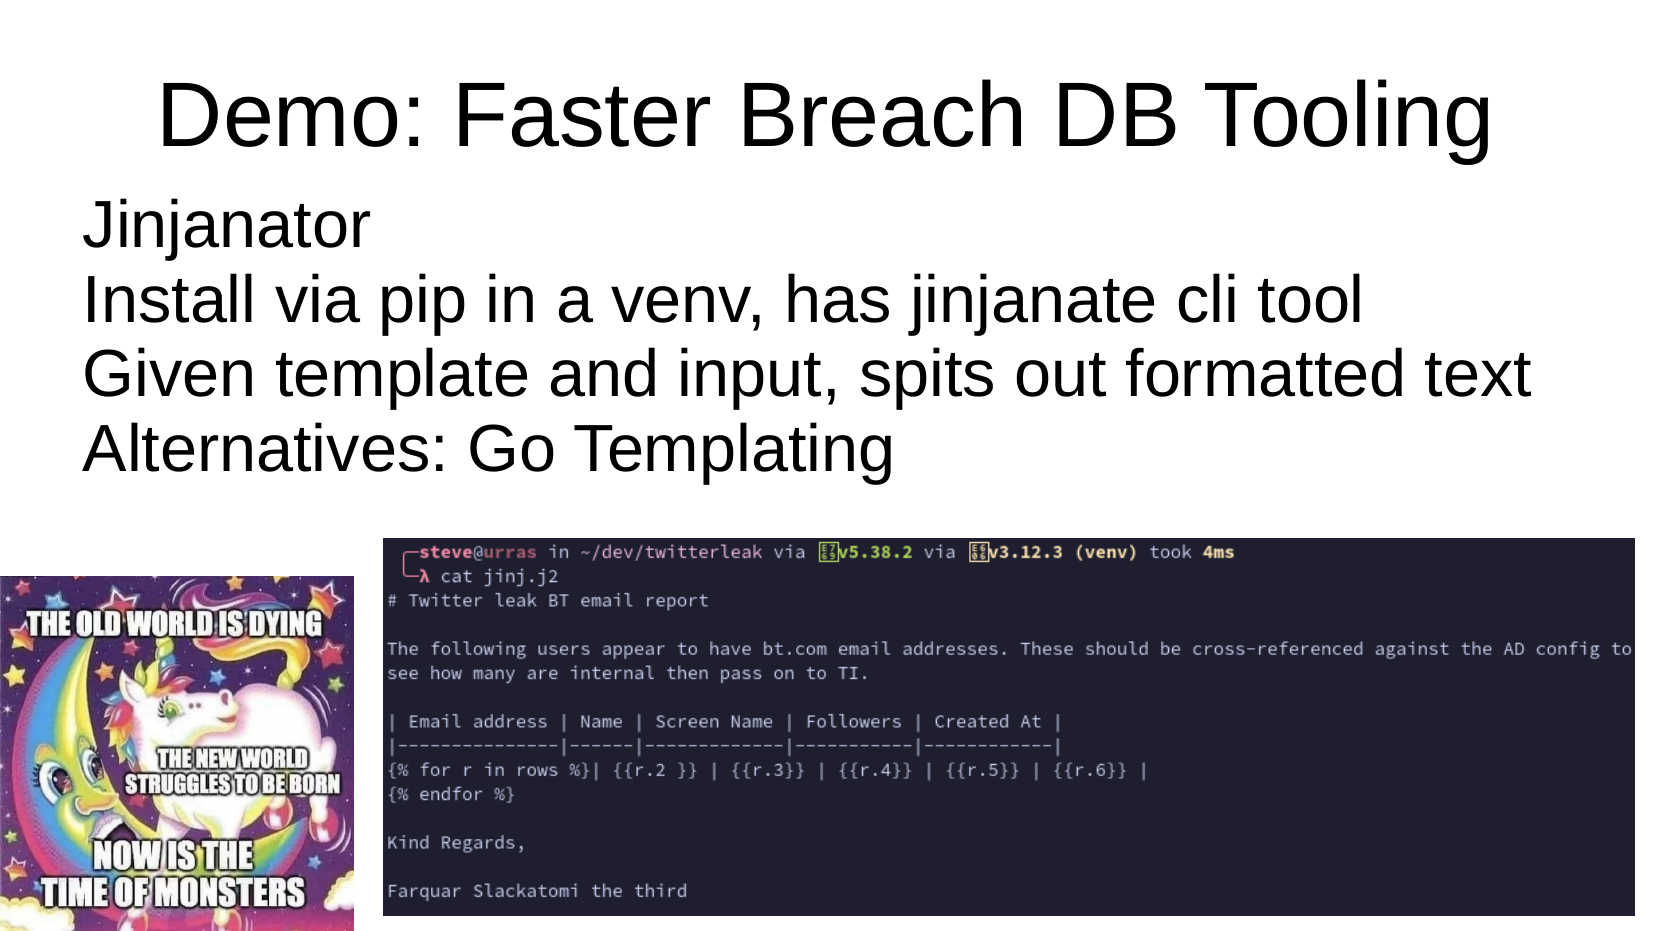

# Demo: Faster Breach DB Tooling
Jinjanator
Install via pip in a venv, has jinjanate cli tool
Given template and input, spits out formatted text
Alternatives: Go Templating